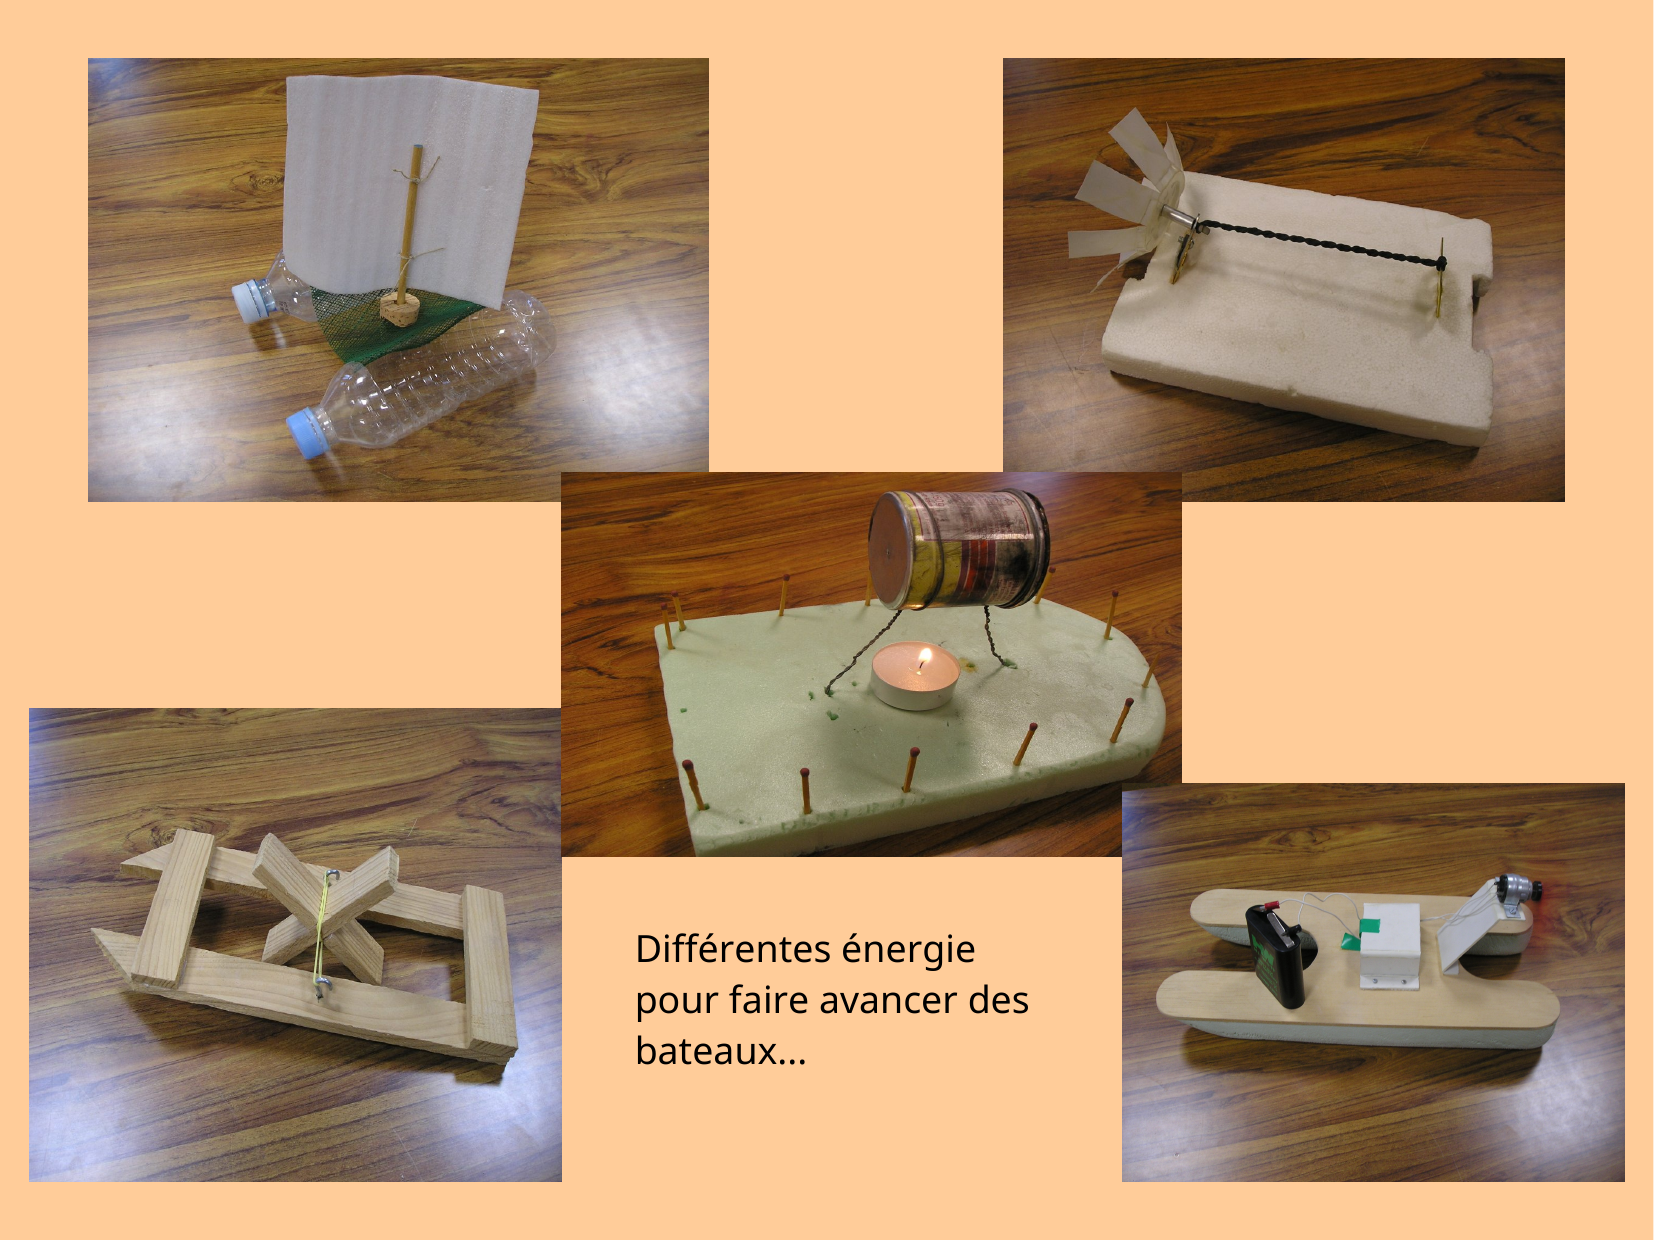

Différentes énergie pour faire avancer des bateaux...